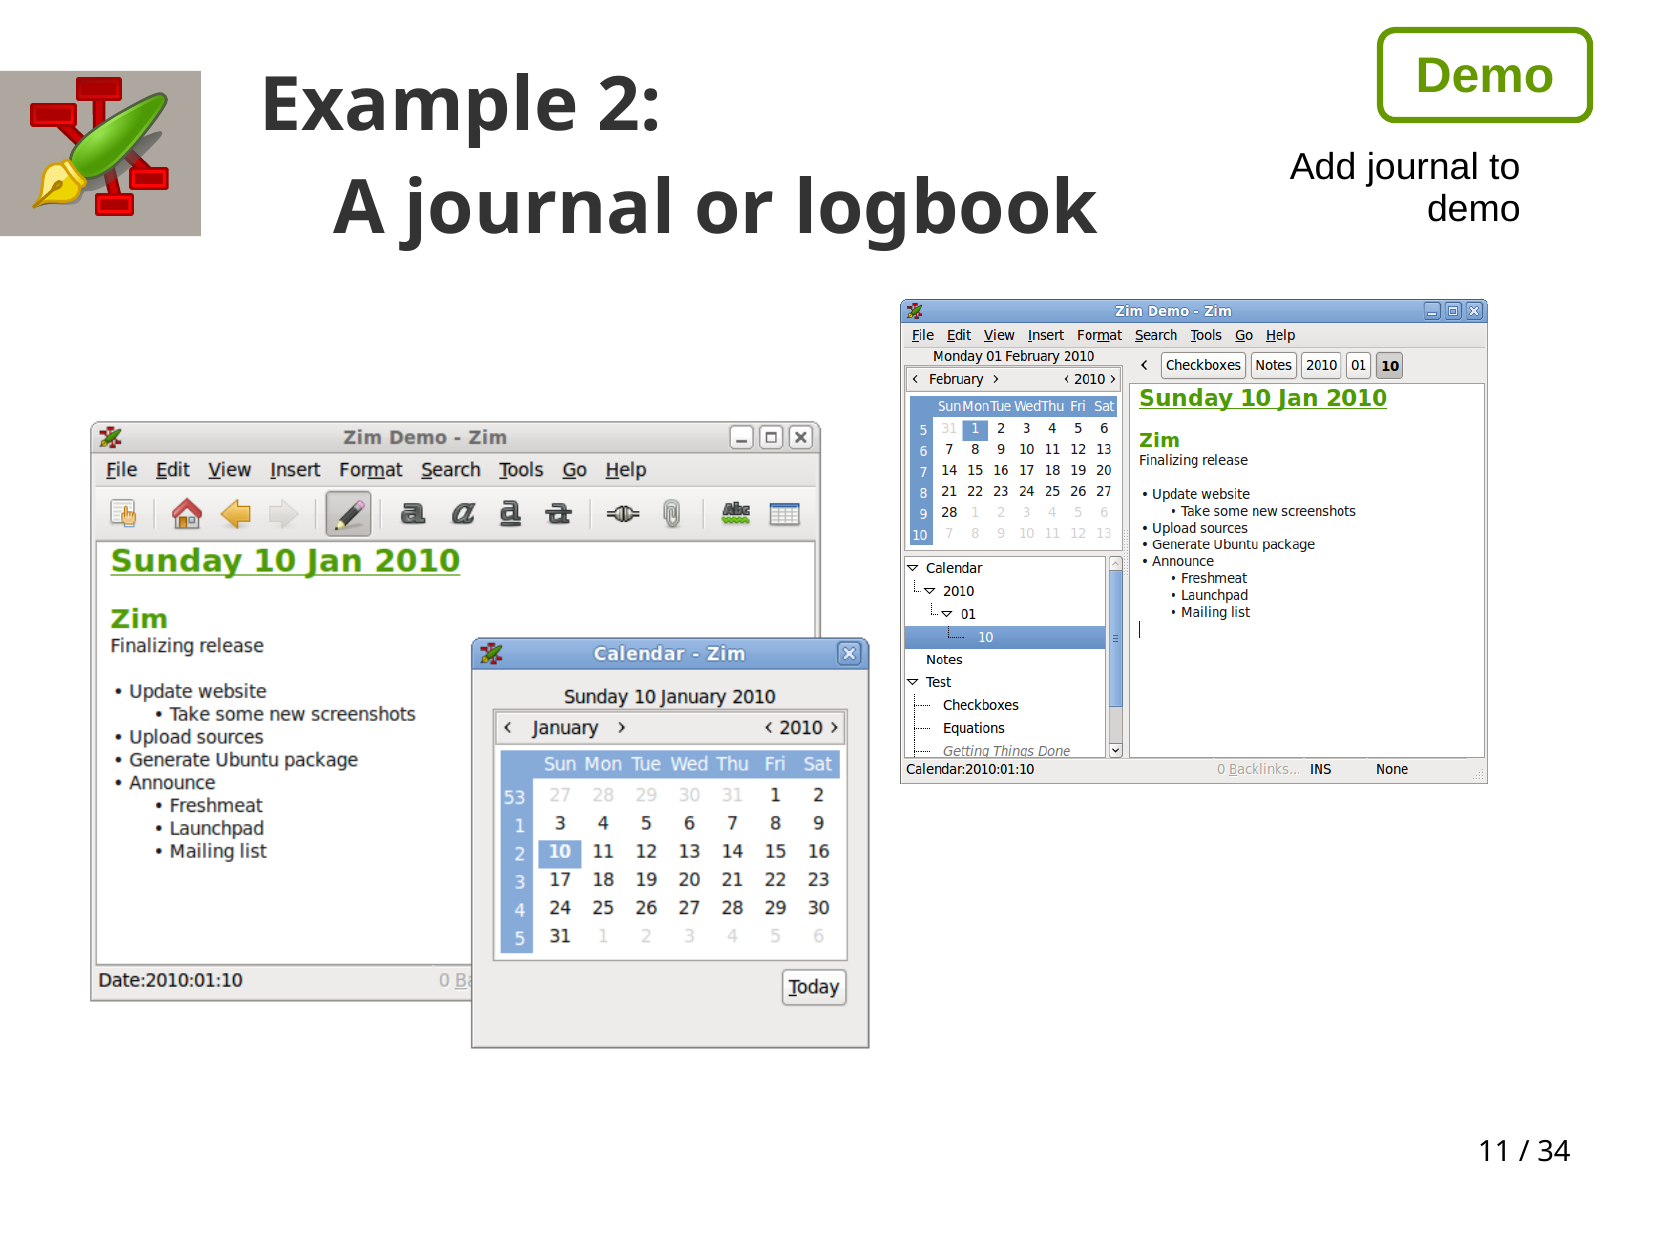

Demo
# Example 2: A journal or logbook
Add journal to demo
11